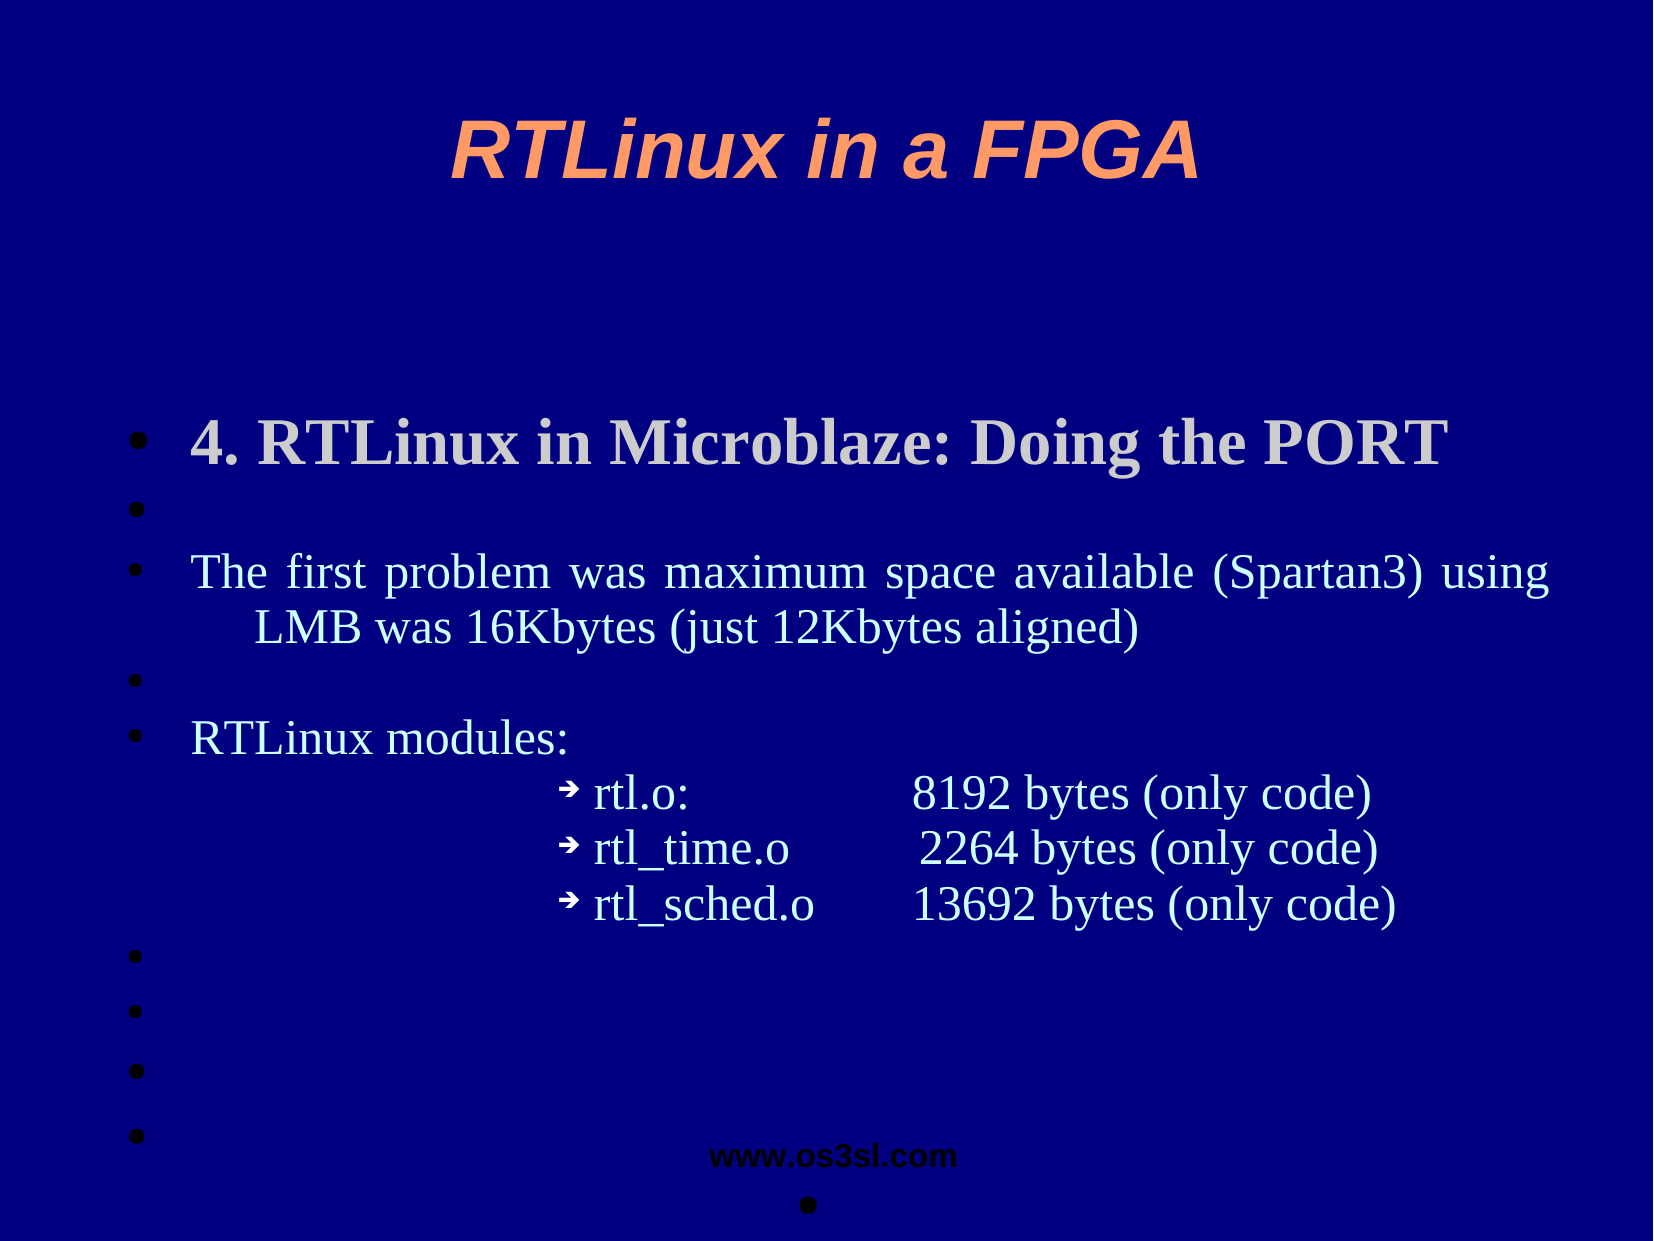

# RTLinux in a FPGA
4. RTLinux in Microblaze: Doing the PORT
The first problem was maximum space available (Spartan3) using LMB was 16Kbytes (just 12Kbytes aligned)
RTLinux modules:
 rtl.o: 		8192 bytes (only code)
 rtl_time.o	 2264 bytes (only code)
 rtl_sched.o	13692 bytes (only code)
www.os3sl.com